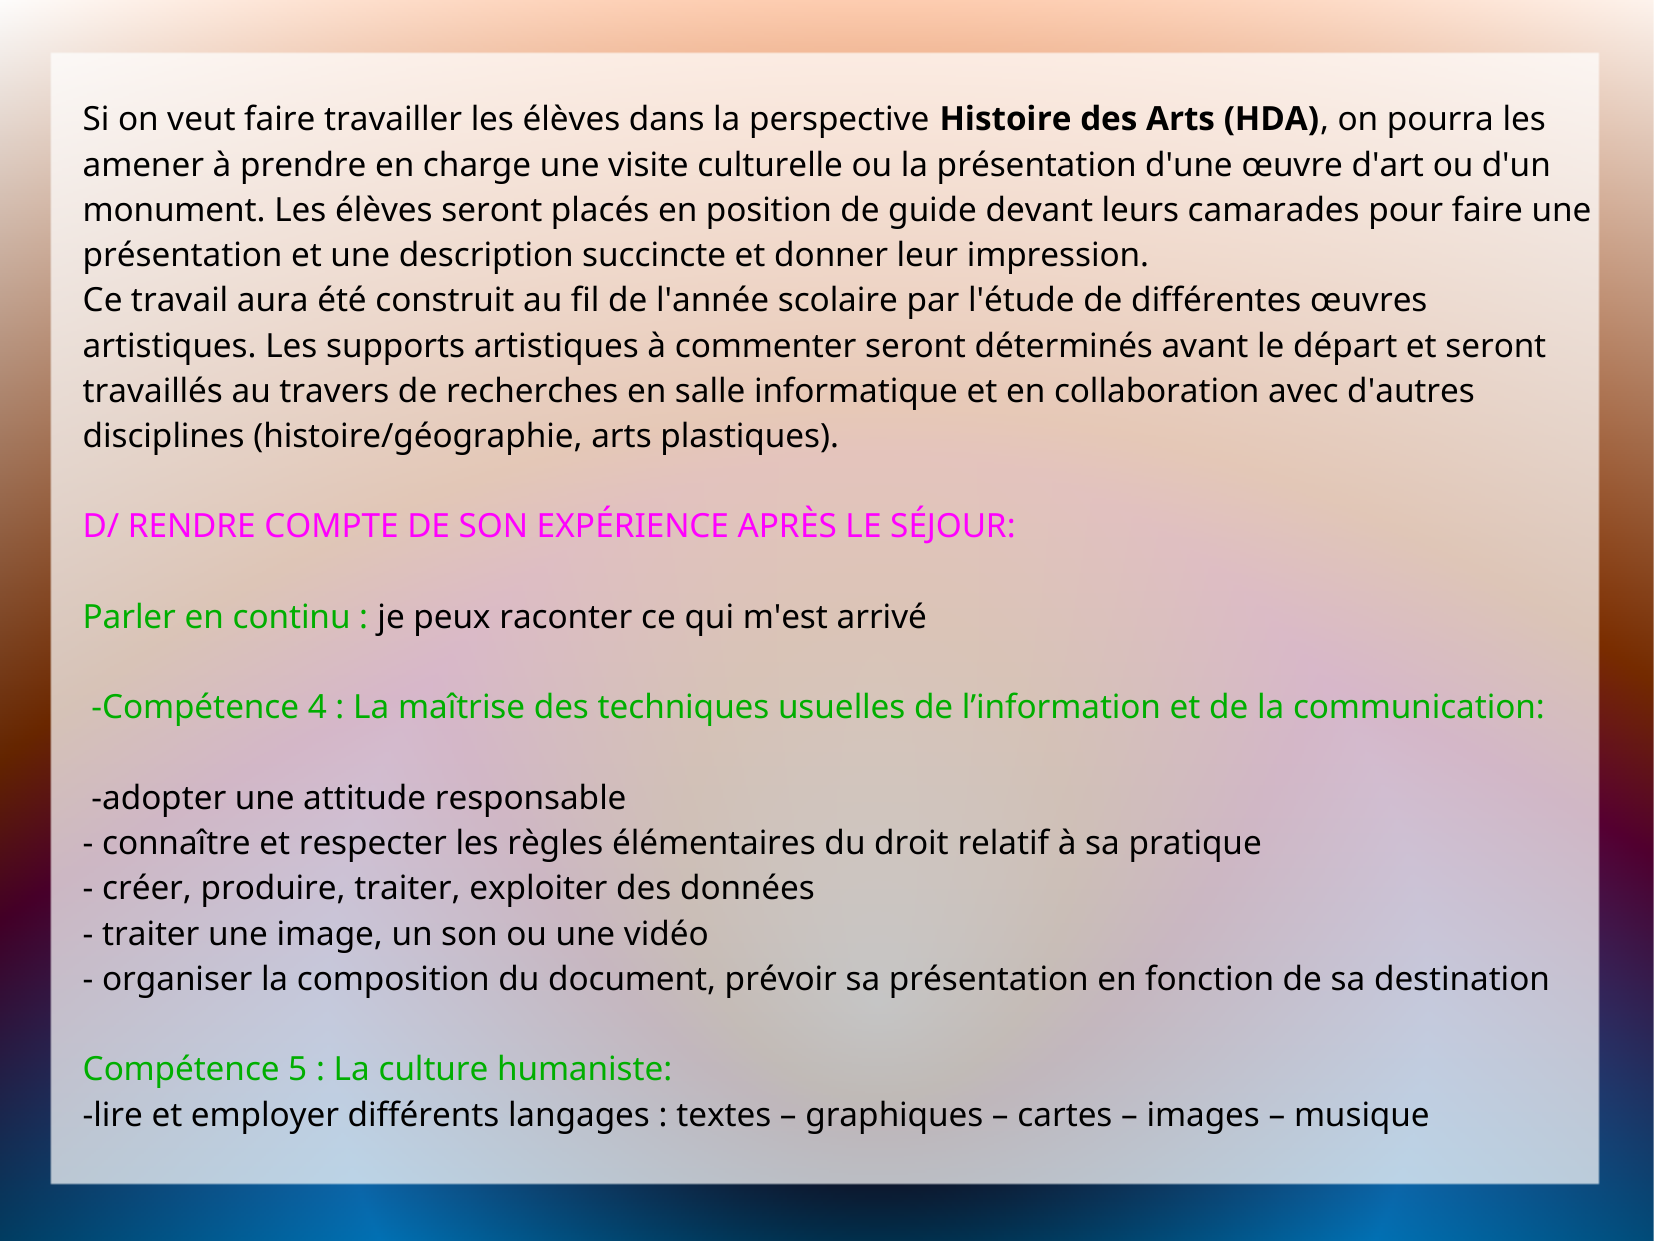

Si on veut faire travailler les élèves dans la perspective Histoire des Arts (HDA), on pourra les amener à prendre en charge une visite culturelle ou la présentation d'une œuvre d'art ou d'un monument. Les élèves seront placés en position de guide devant leurs camarades pour faire une présentation et une description succincte et donner leur impression.
Ce travail aura été construit au fil de l'année scolaire par l'étude de différentes œuvres artistiques. Les supports artistiques à commenter seront déterminés avant le départ et seront travaillés au travers de recherches en salle informatique et en collaboration avec d'autres disciplines (histoire/géographie, arts plastiques).
D/ RENDRE COMPTE DE SON EXPÉRIENCE APRÈS LE SÉJOUR:
Parler en continu : je peux raconter ce qui m'est arrivé
 -Compétence 4 : La maîtrise des techniques usuelles de l’information et de la communication:
 -adopter une attitude responsable
- connaître et respecter les règles élémentaires du droit relatif à sa pratique
- créer, produire, traiter, exploiter des données
- traiter une image, un son ou une vidéo
- organiser la composition du document, prévoir sa présentation en fonction de sa destination
Compétence 5 : La culture humaniste:
-lire et employer différents langages : textes – graphiques – cartes – images – musique